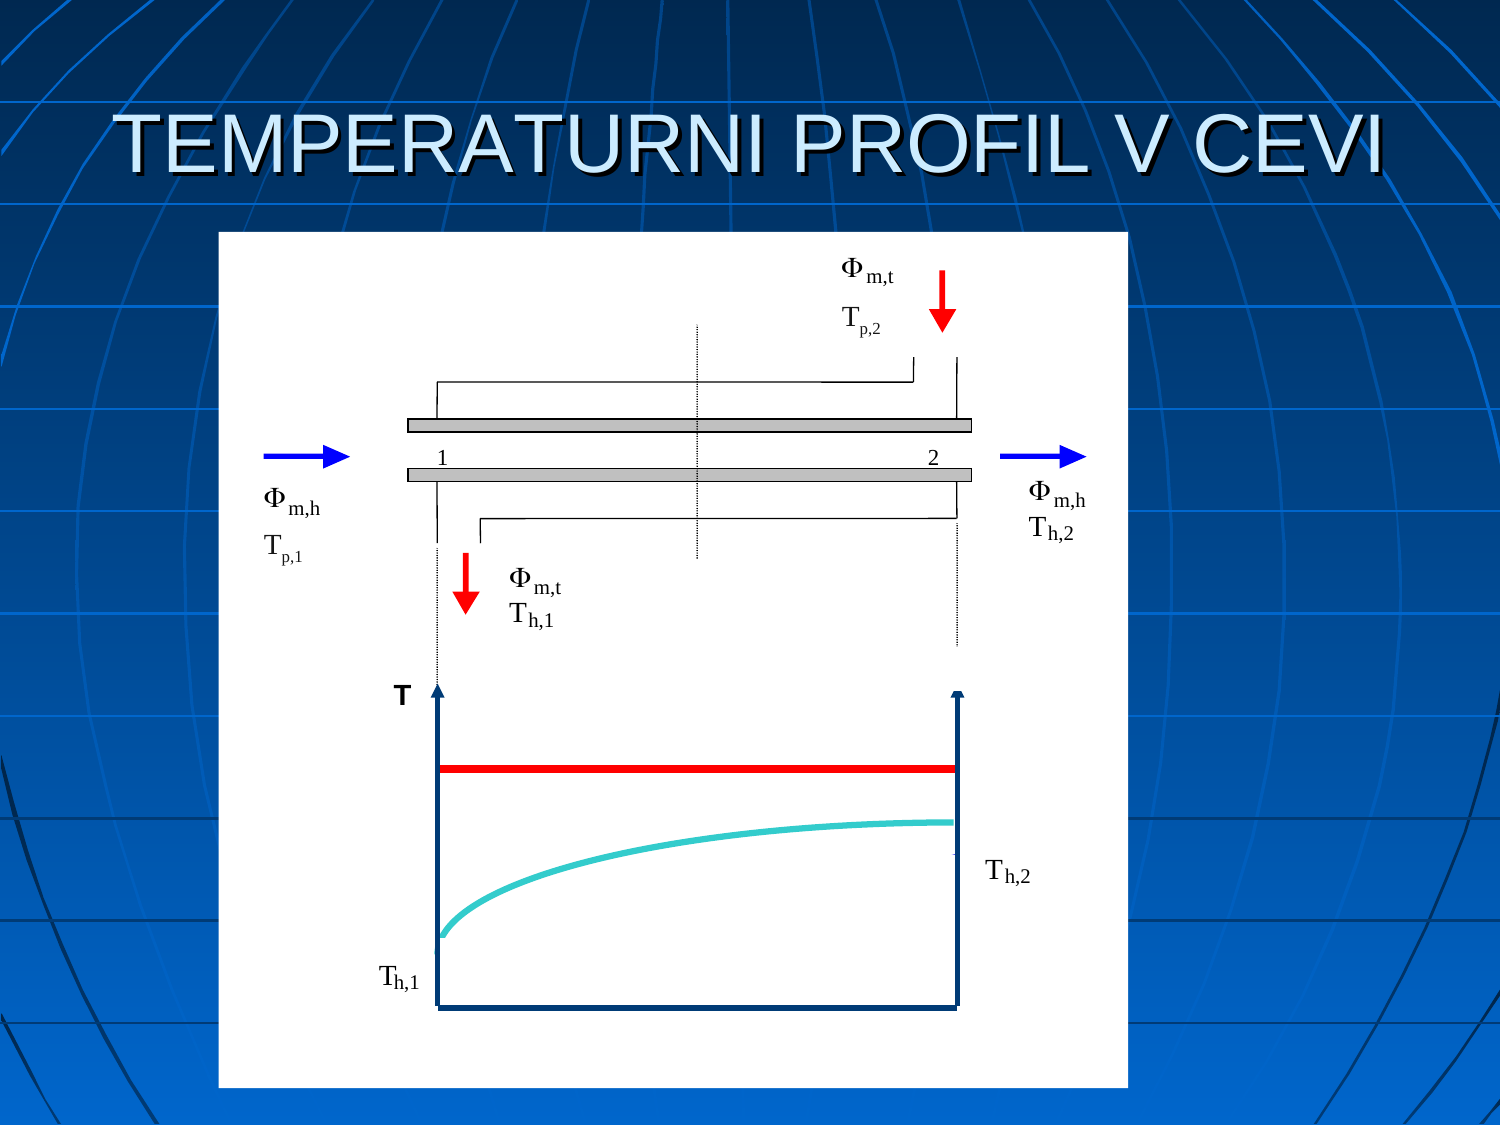

# TEMPERATURNI PROFIL V CEVI

m,t
T
h,2
1
2


m,h
m,h
T
T
h,2
h,1

m,t
T
h,1
T
T
h,2
T
h,1
Tp,2
Tp,1